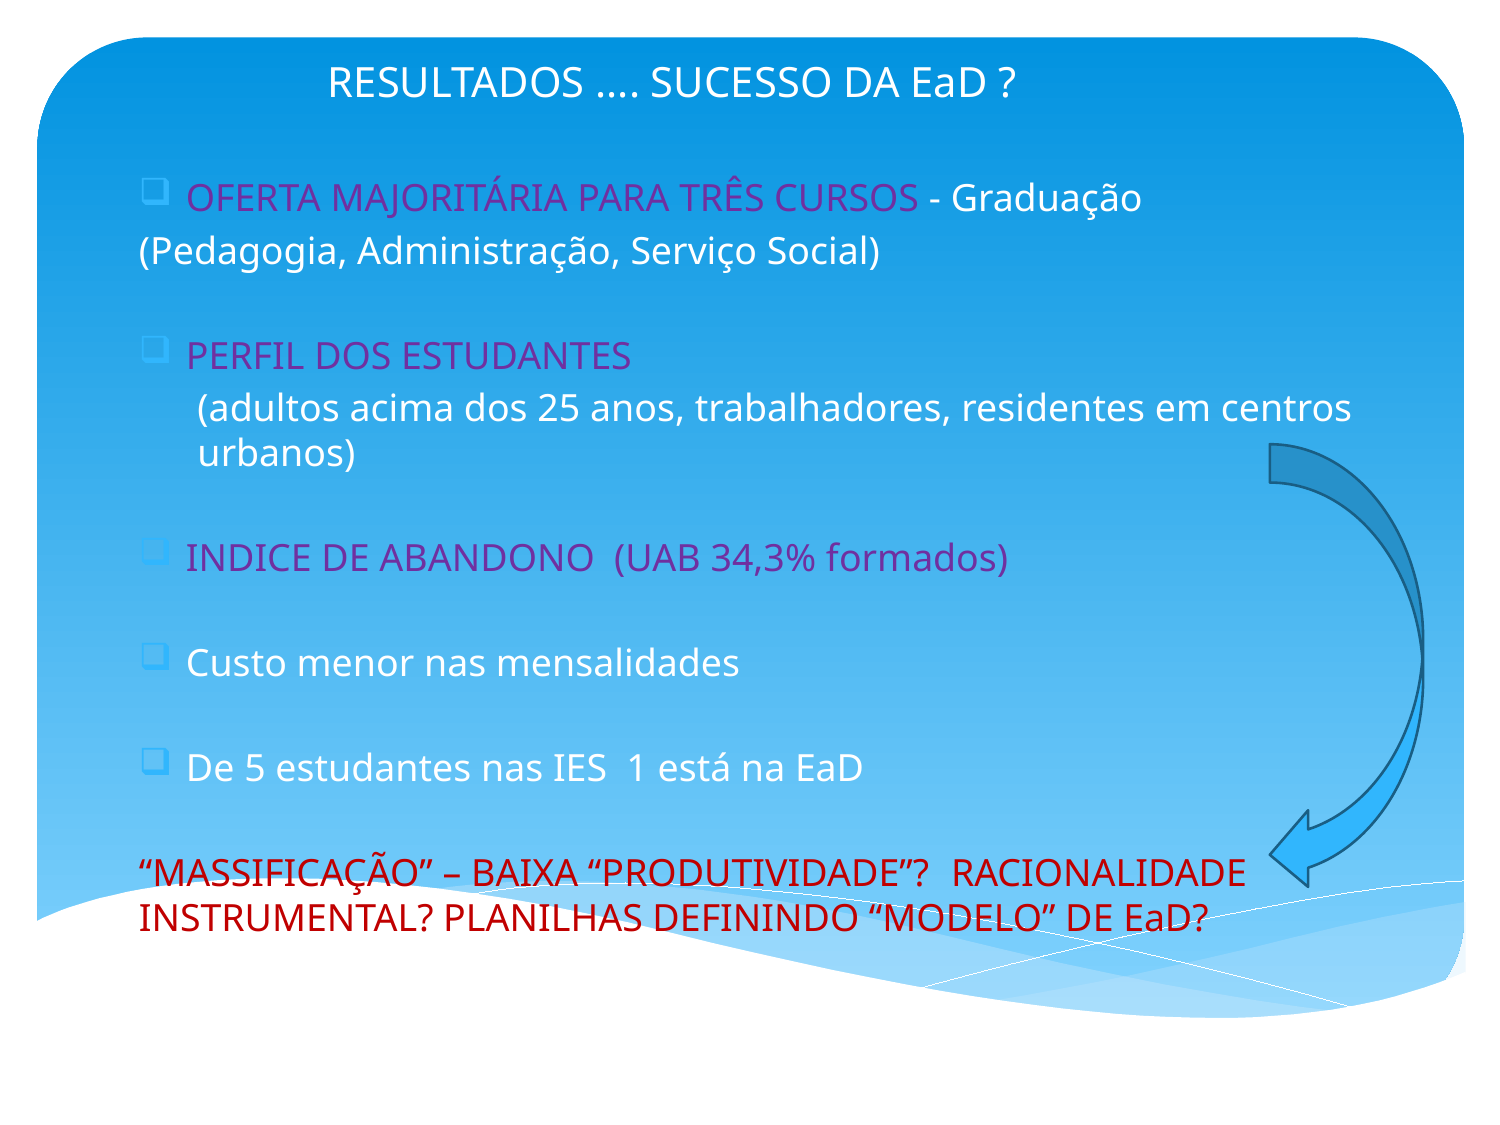

# RESULTADOS .... SUCESSO DA EaD ?
OFERTA MAJORITÁRIA PARA TRÊS CURSOS - Graduação
(Pedagogia, Administração, Serviço Social)
PERFIL DOS ESTUDANTES
(adultos acima dos 25 anos, trabalhadores, residentes em centros urbanos)
INDICE DE ABANDONO (UAB 34,3% formados)
Custo menor nas mensalidades
De 5 estudantes nas IES 1 está na EaD
“MASSIFICAÇÃO” – BAIXA “PRODUTIVIDADE”? 	RACIONALIDADE INSTRUMENTAL? PLANILHAS DEFININDO “MODELO” DE EaD?